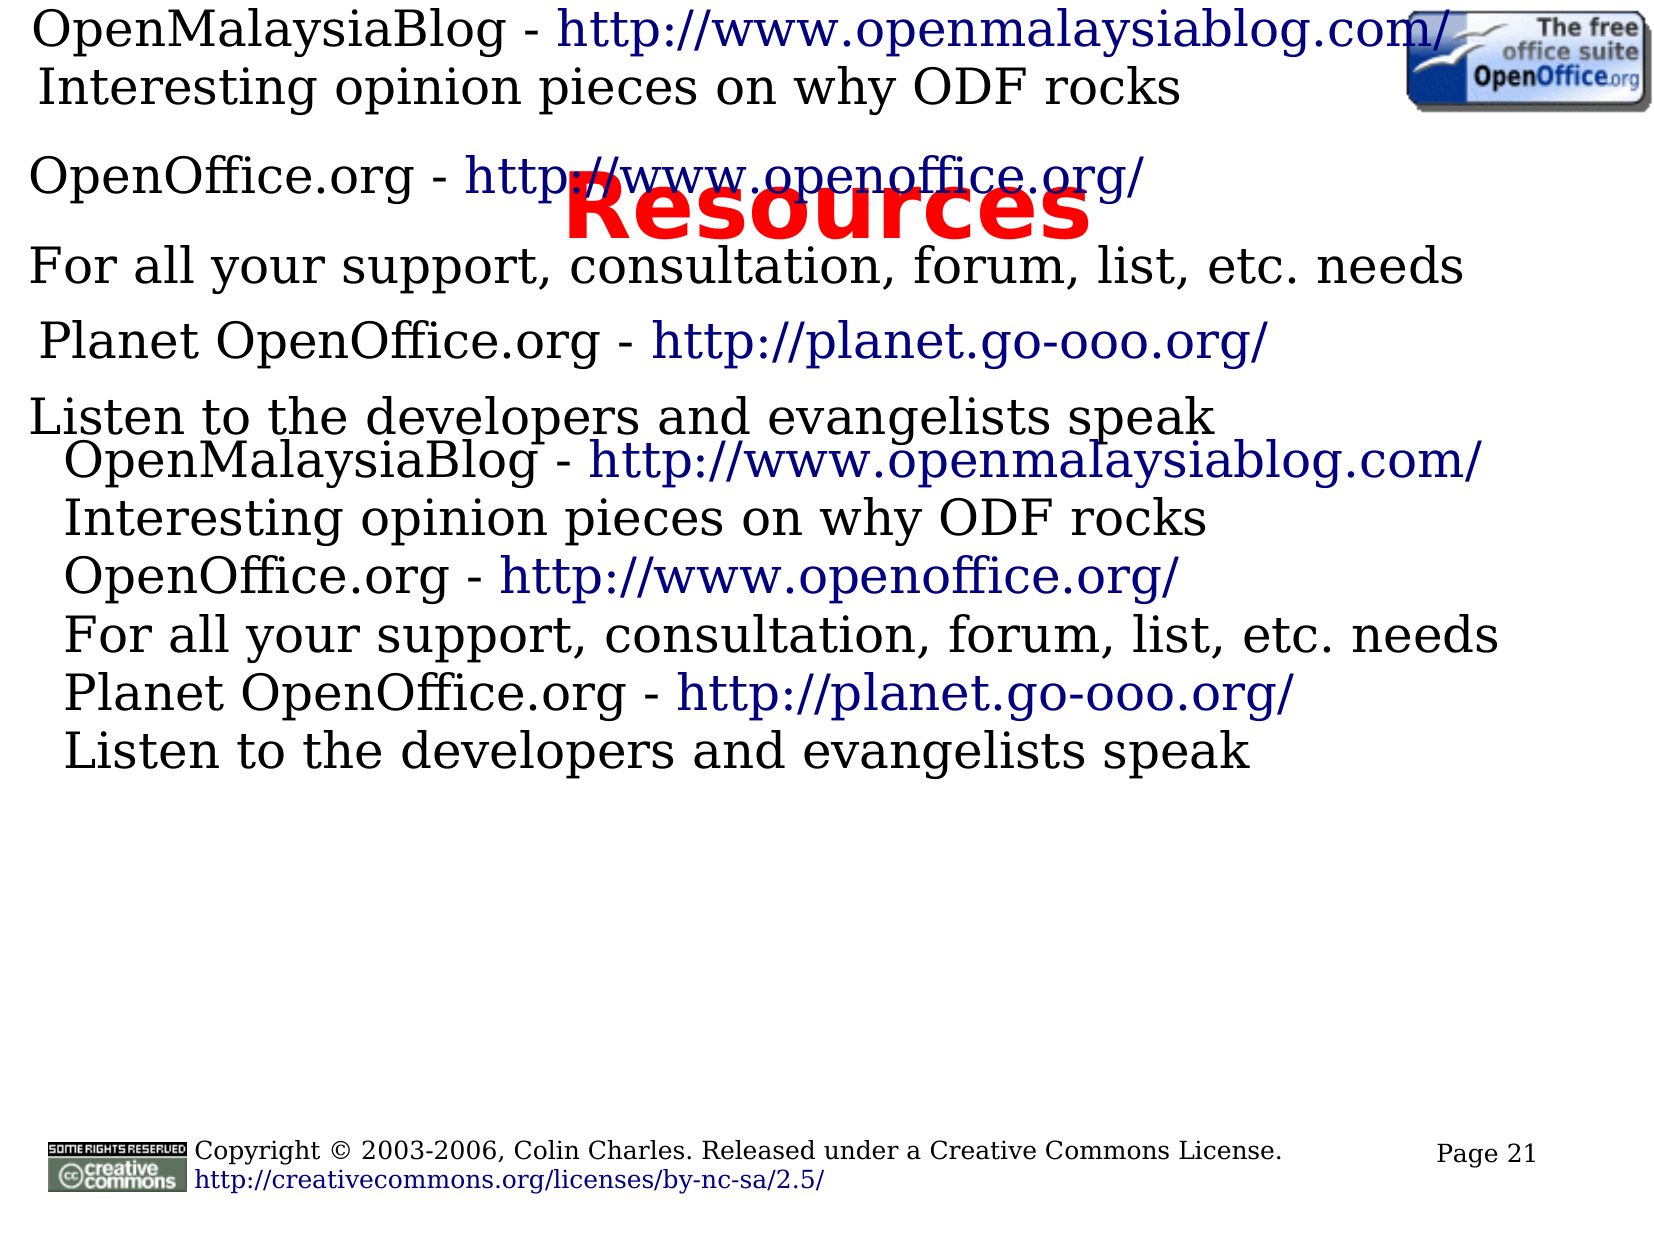

OpenMalaysiaBlog - http://www.openmalaysiablog.com/
Interesting opinion pieces on why ODF rocks
# Resources
OpenOffice.org - http://www.openoffice.org/
For all your support, consultation, forum, list, etc. needs
Planet OpenOffice.org - http://planet.go-ooo.org/
Listen to the developers and evangelists speak
OpenMalaysiaBlog - http://www.openmalaysiablog.com/
Interesting opinion pieces on why ODF rocks
OpenOffice.org - http://www.openoffice.org/
For all your support, consultation, forum, list, etc. needs
Planet OpenOffice.org - http://planet.go-ooo.org/
Listen to the developers and evangelists speak